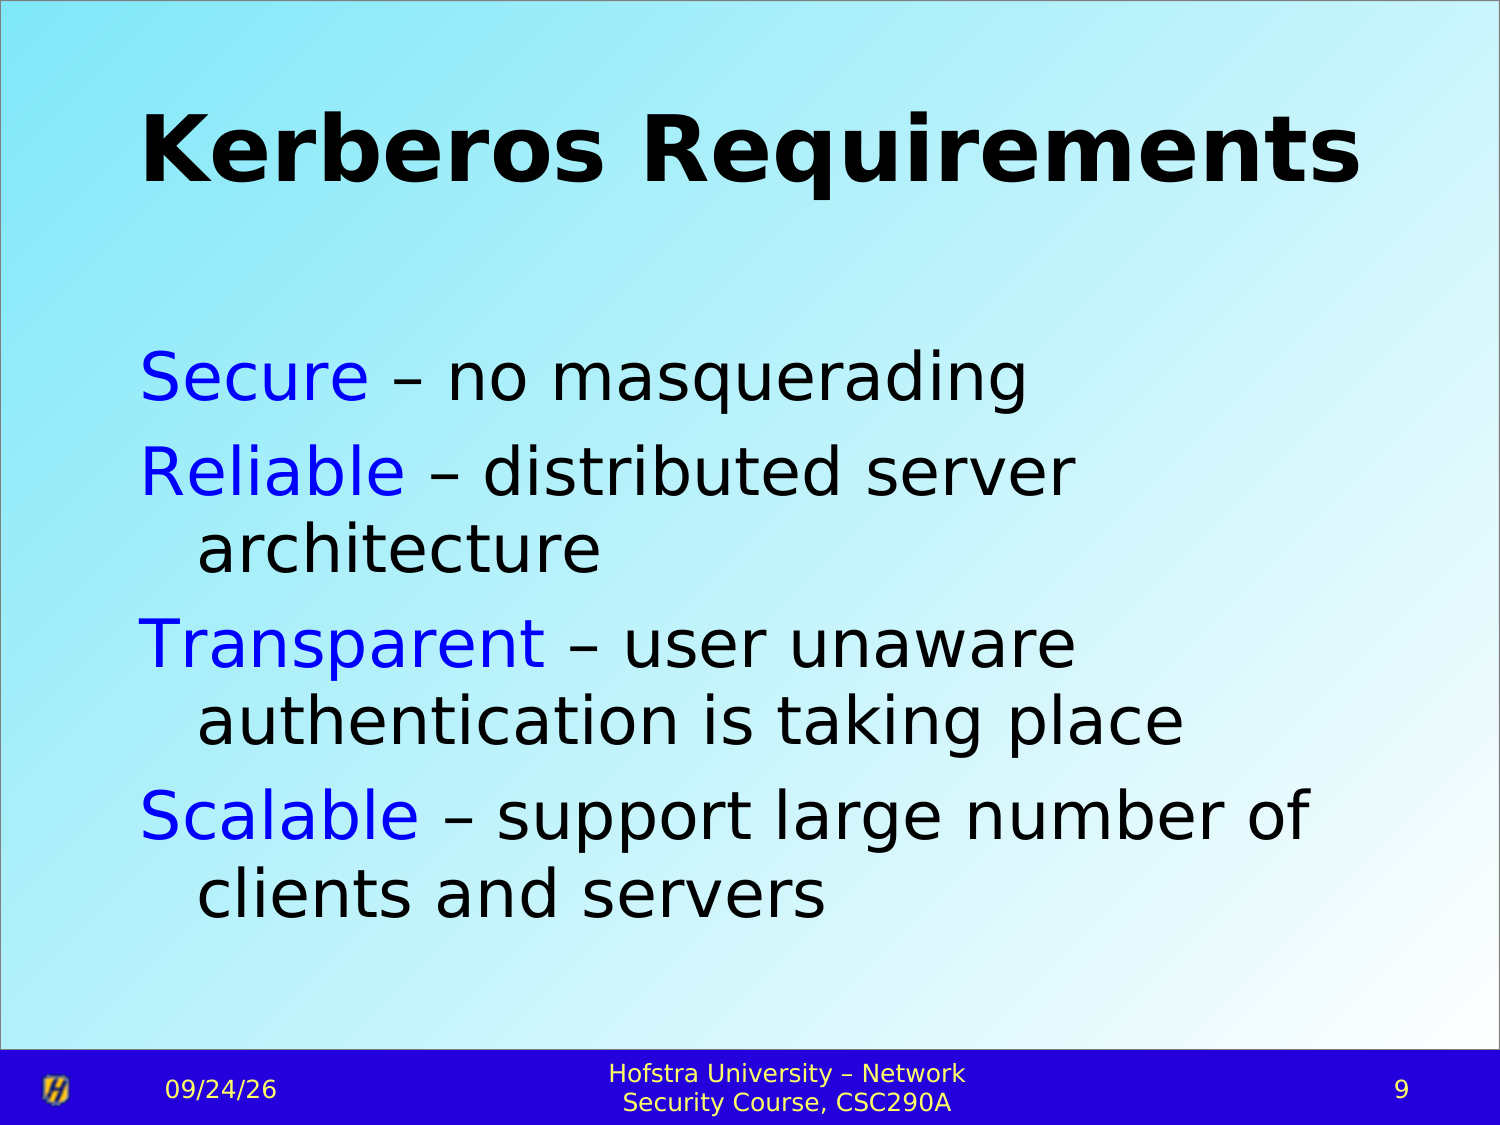

# Kerberos Requirements
Secure – no masquerading
Reliable – distributed server architecture
Transparent – user unaware authentication is taking place
Scalable – support large number of clients and servers
9